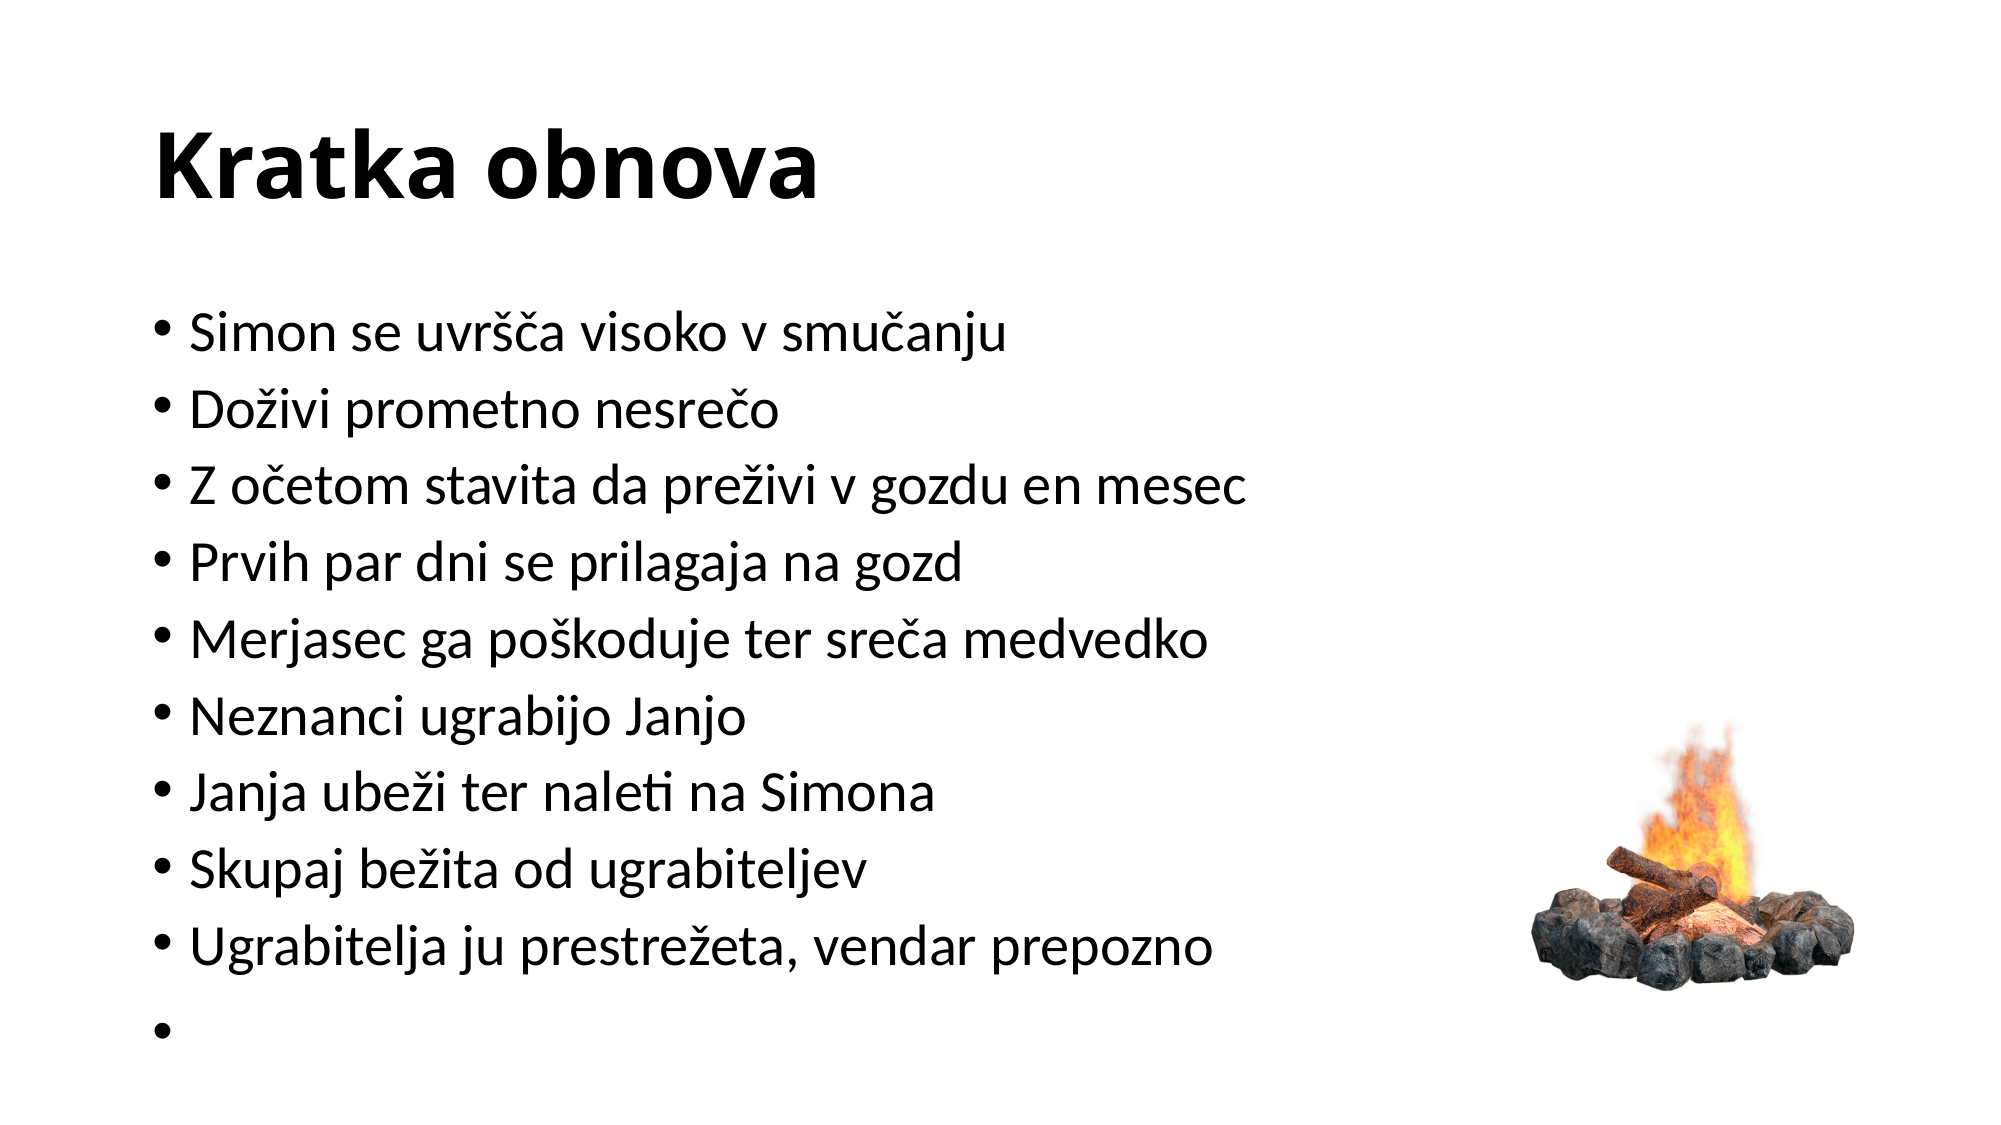

# Kratka obnova
Simon se uvršča visoko v smučanju
Doživi prometno nesrečo
Z očetom stavita da preživi v gozdu en mesec
Prvih par dni se prilagaja na gozd
Merjasec ga poškoduje ter sreča medvedko
Neznanci ugrabijo Janjo
Janja ubeži ter naleti na Simona
Skupaj bežita od ugrabiteljev
Ugrabitelja ju prestrežeta, vendar prepozno